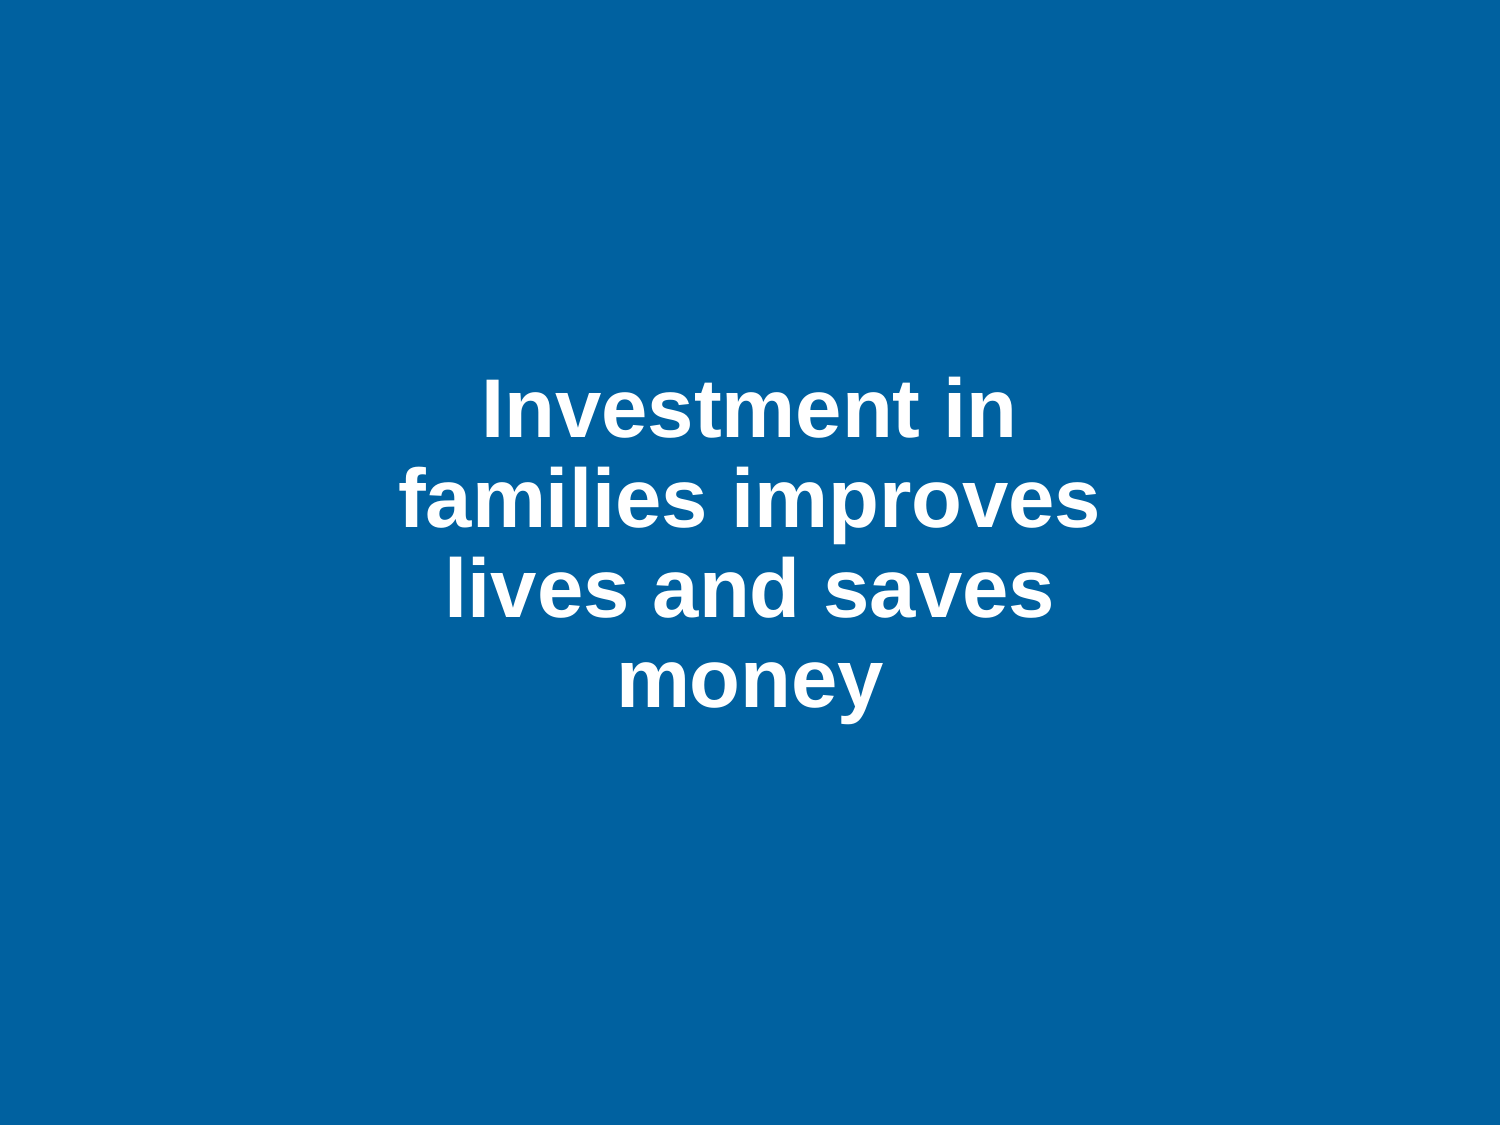

Investment in families improves lives and saves money